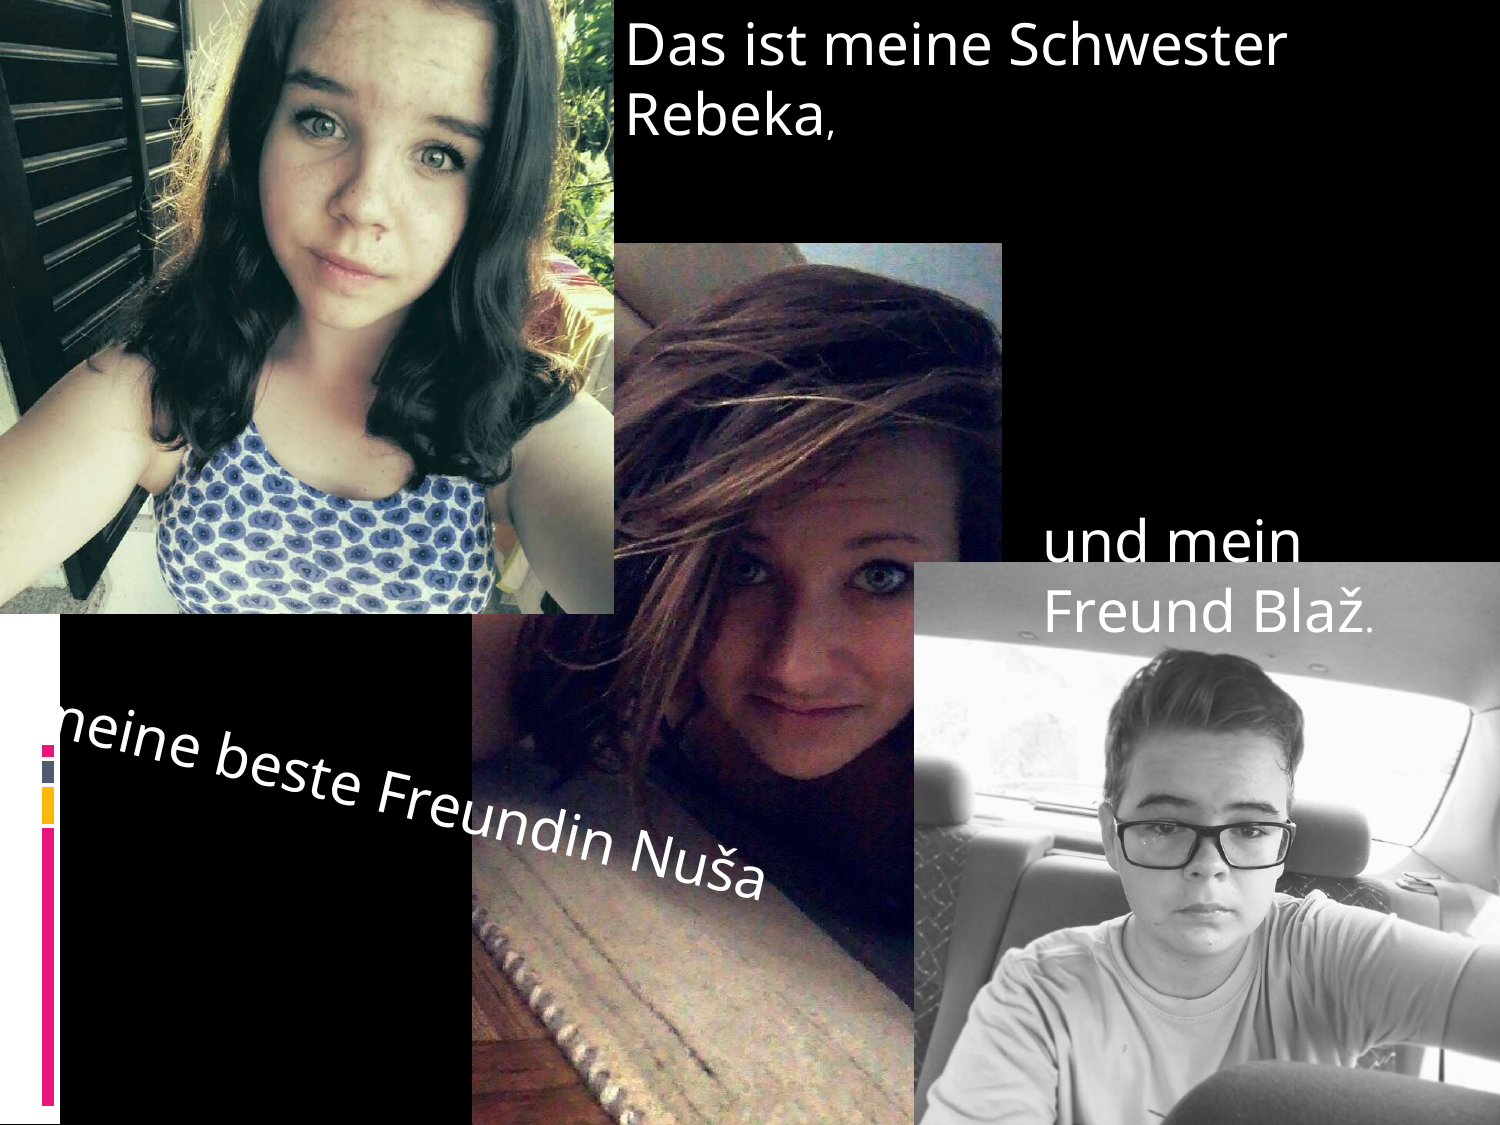

Das ist meine Schwester Rebeka,
und mein Freund Blaž.
meine beste Freundin Nuša